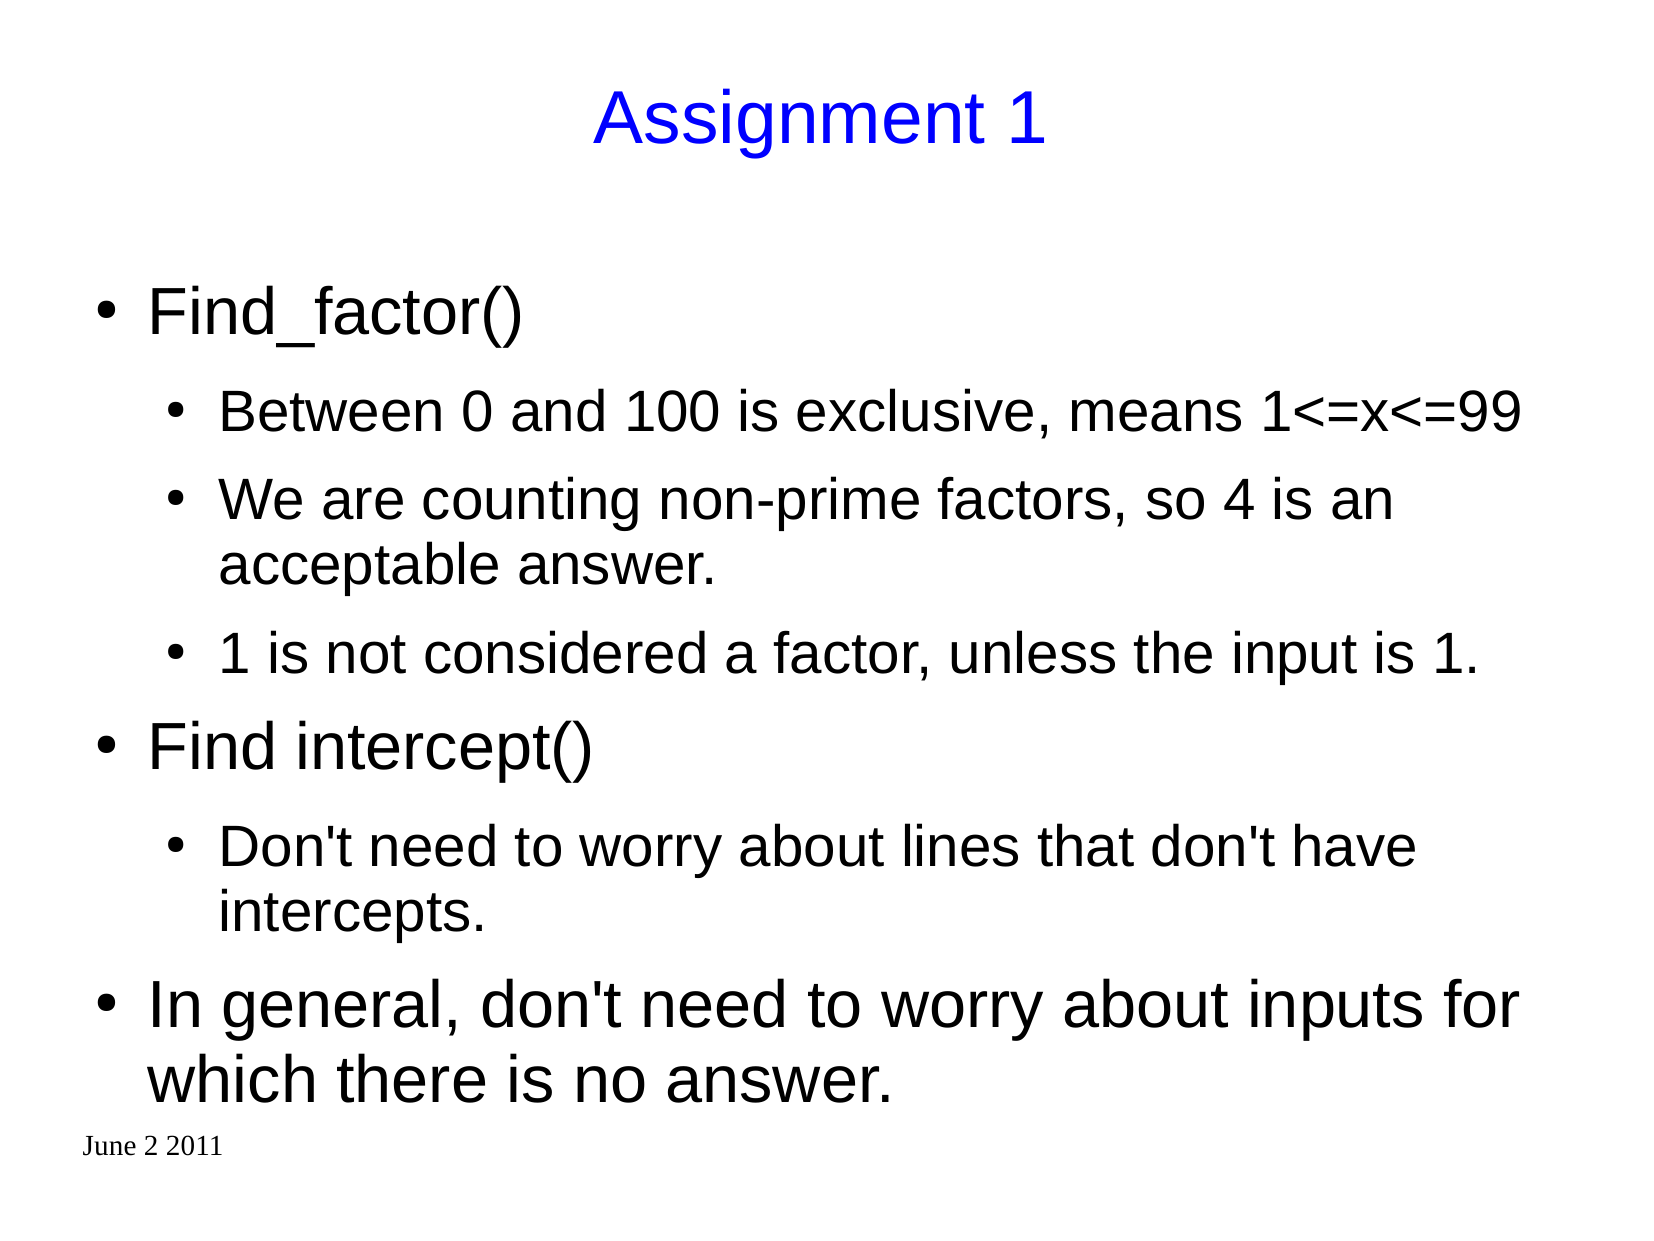

# Assignment 1
Find_factor()
Between 0 and 100 is exclusive, means 1<=x<=99
We are counting non-prime factors, so 4 is an acceptable answer.
1 is not considered a factor, unless the input is 1.
Find intercept()
Don't need to worry about lines that don't have intercepts.
In general, don't need to worry about inputs for which there is no answer.
June 2 2011